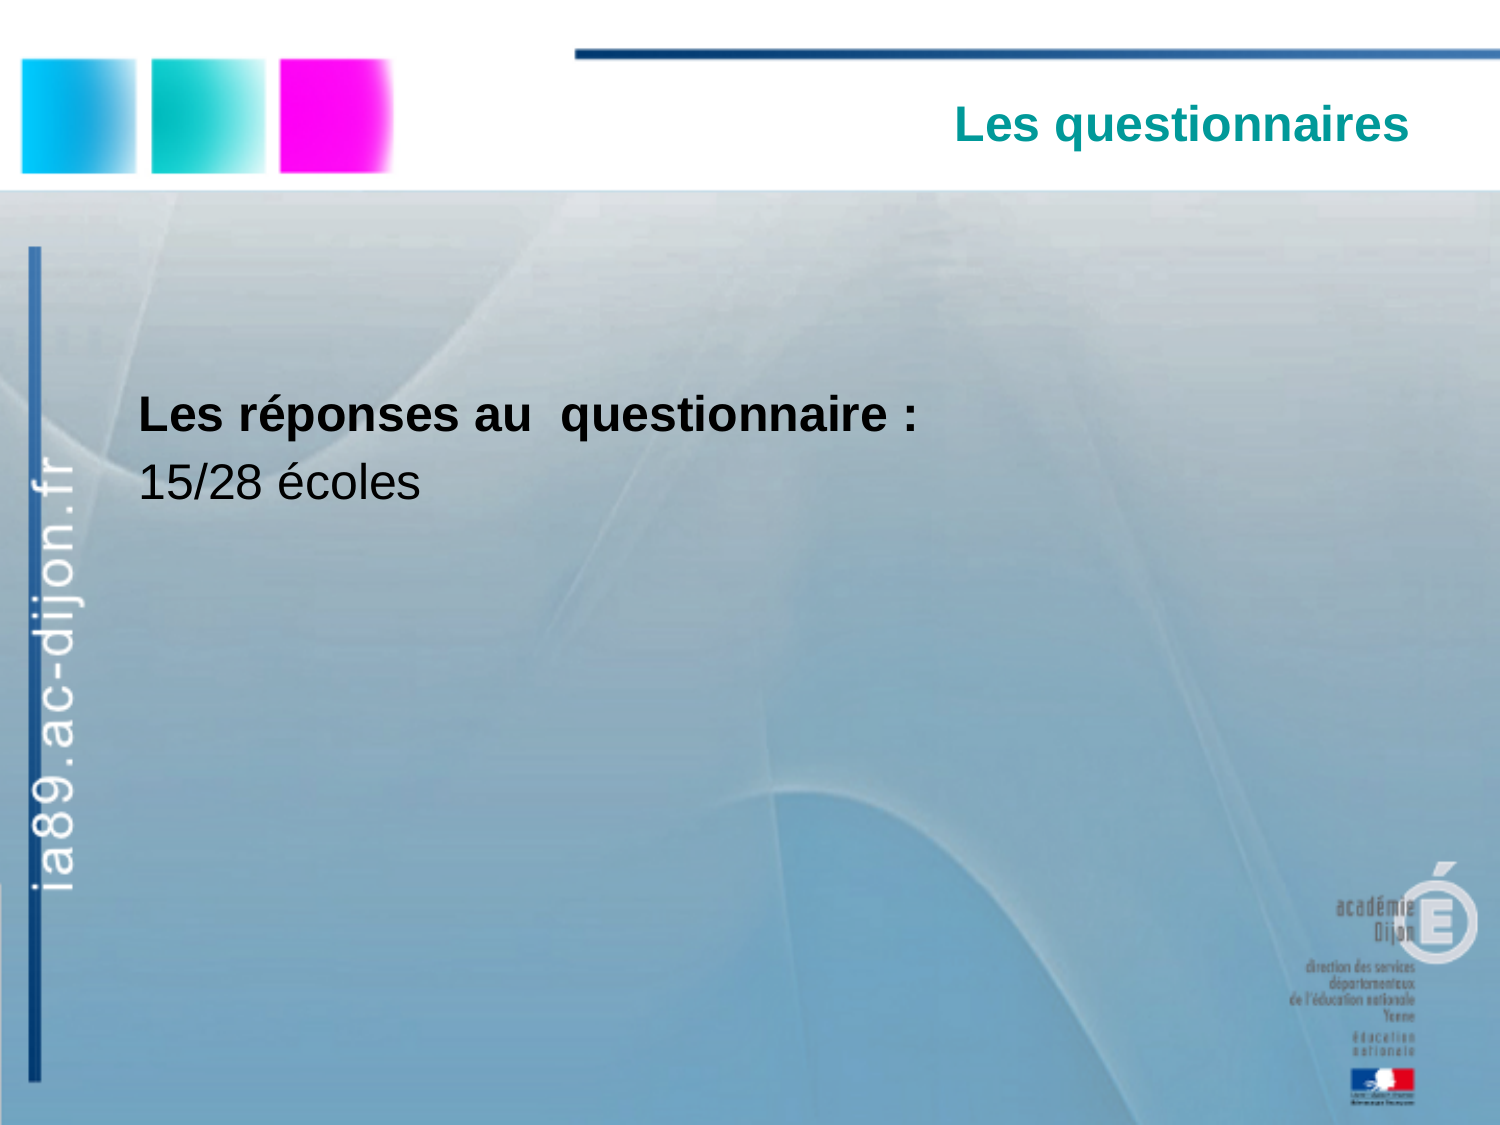

# Les questionnaires
Les réponses au questionnaire :
15/28 écoles